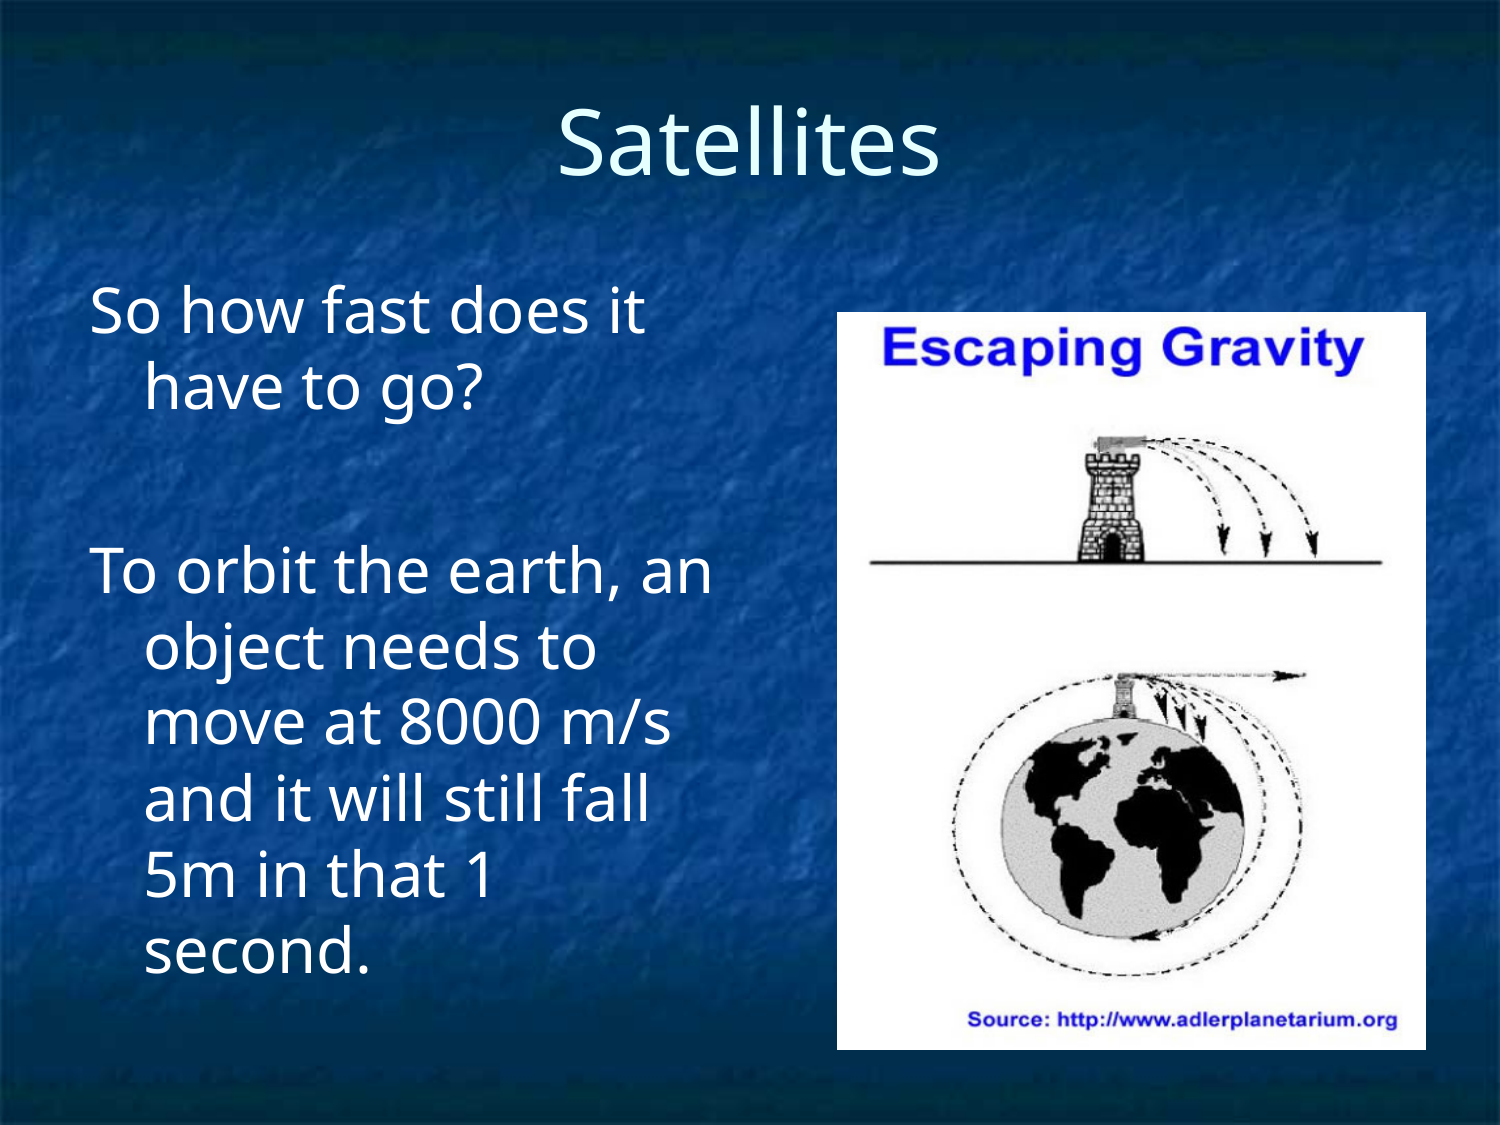

# Satellites
So how fast does it have to go?
To orbit the earth, an object needs to move at 8000 m/s and it will still fall 5m in that 1 second.